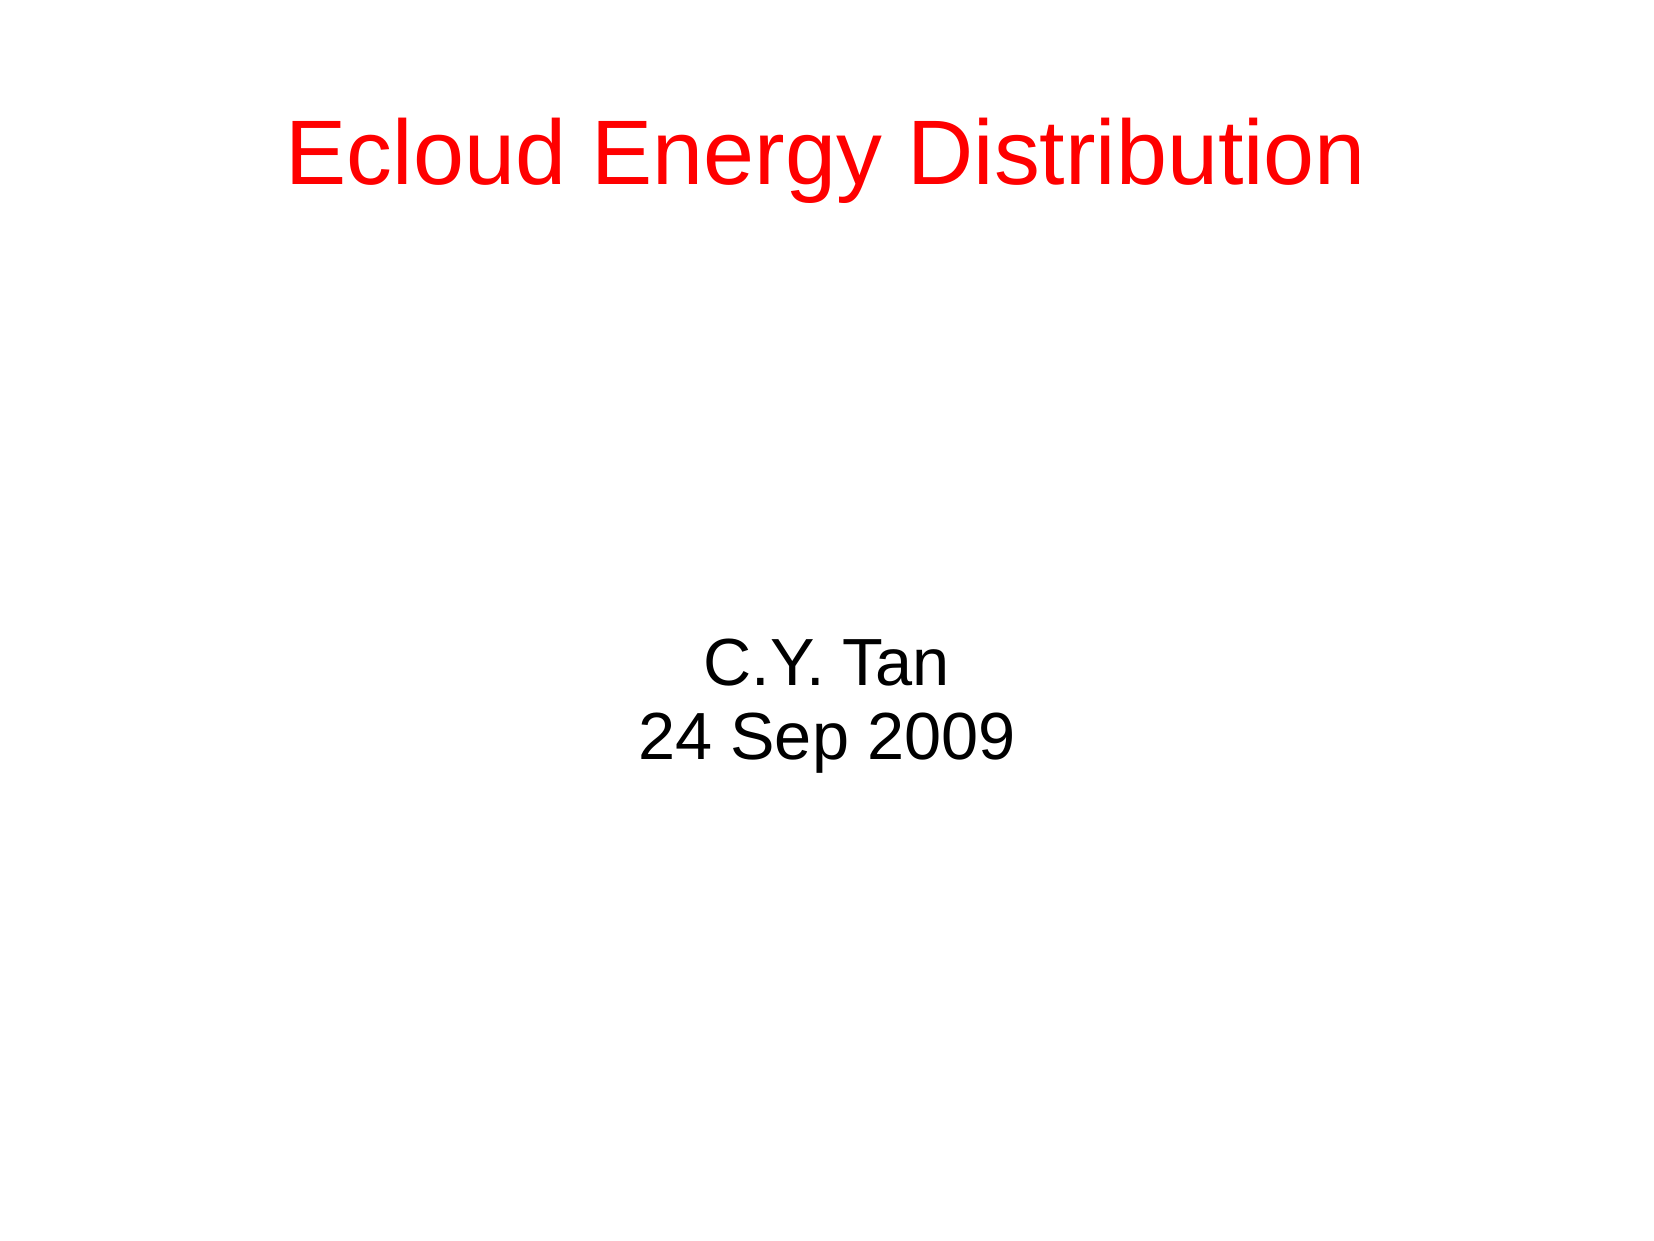

# Ecloud Energy Distribution
C.Y. Tan
24 Sep 2009